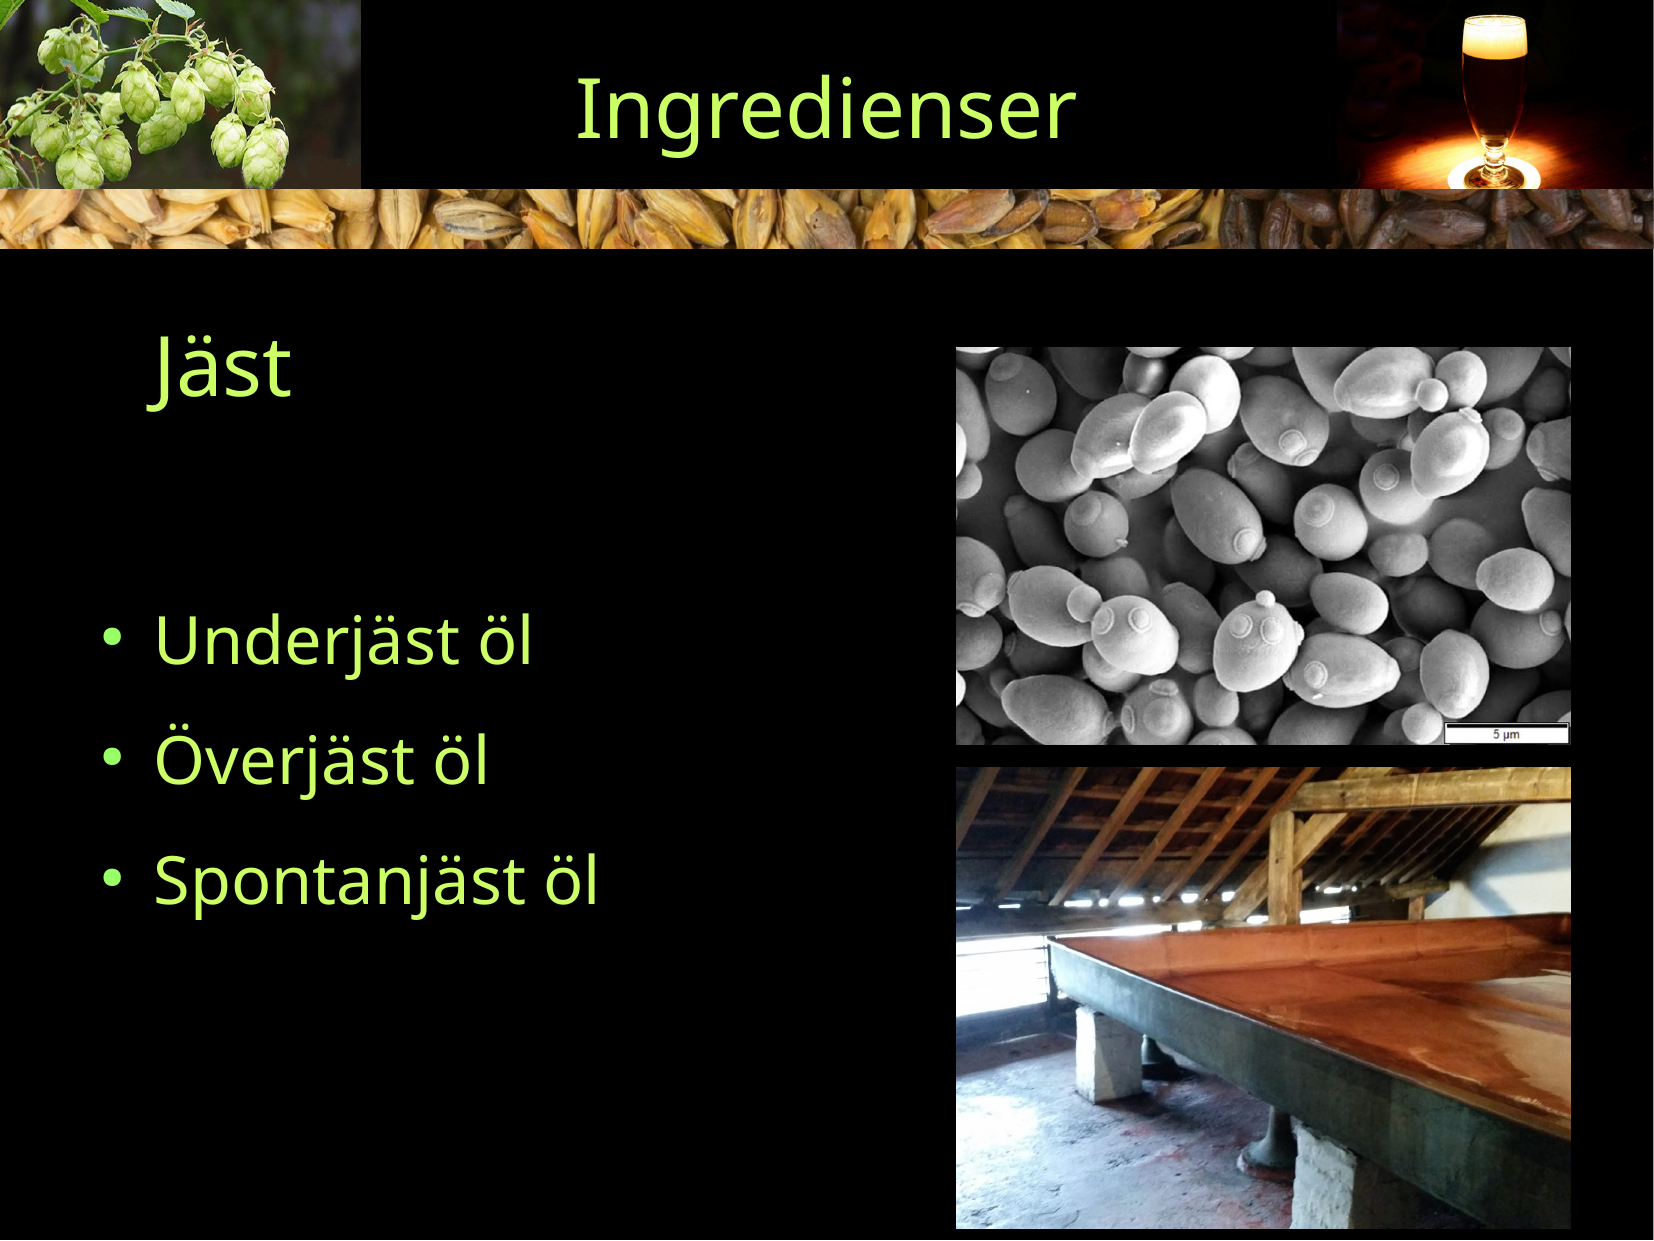

#
Ingredienser
Jäst
Underjäst öl
Överjäst öl
Spontanjäst öl